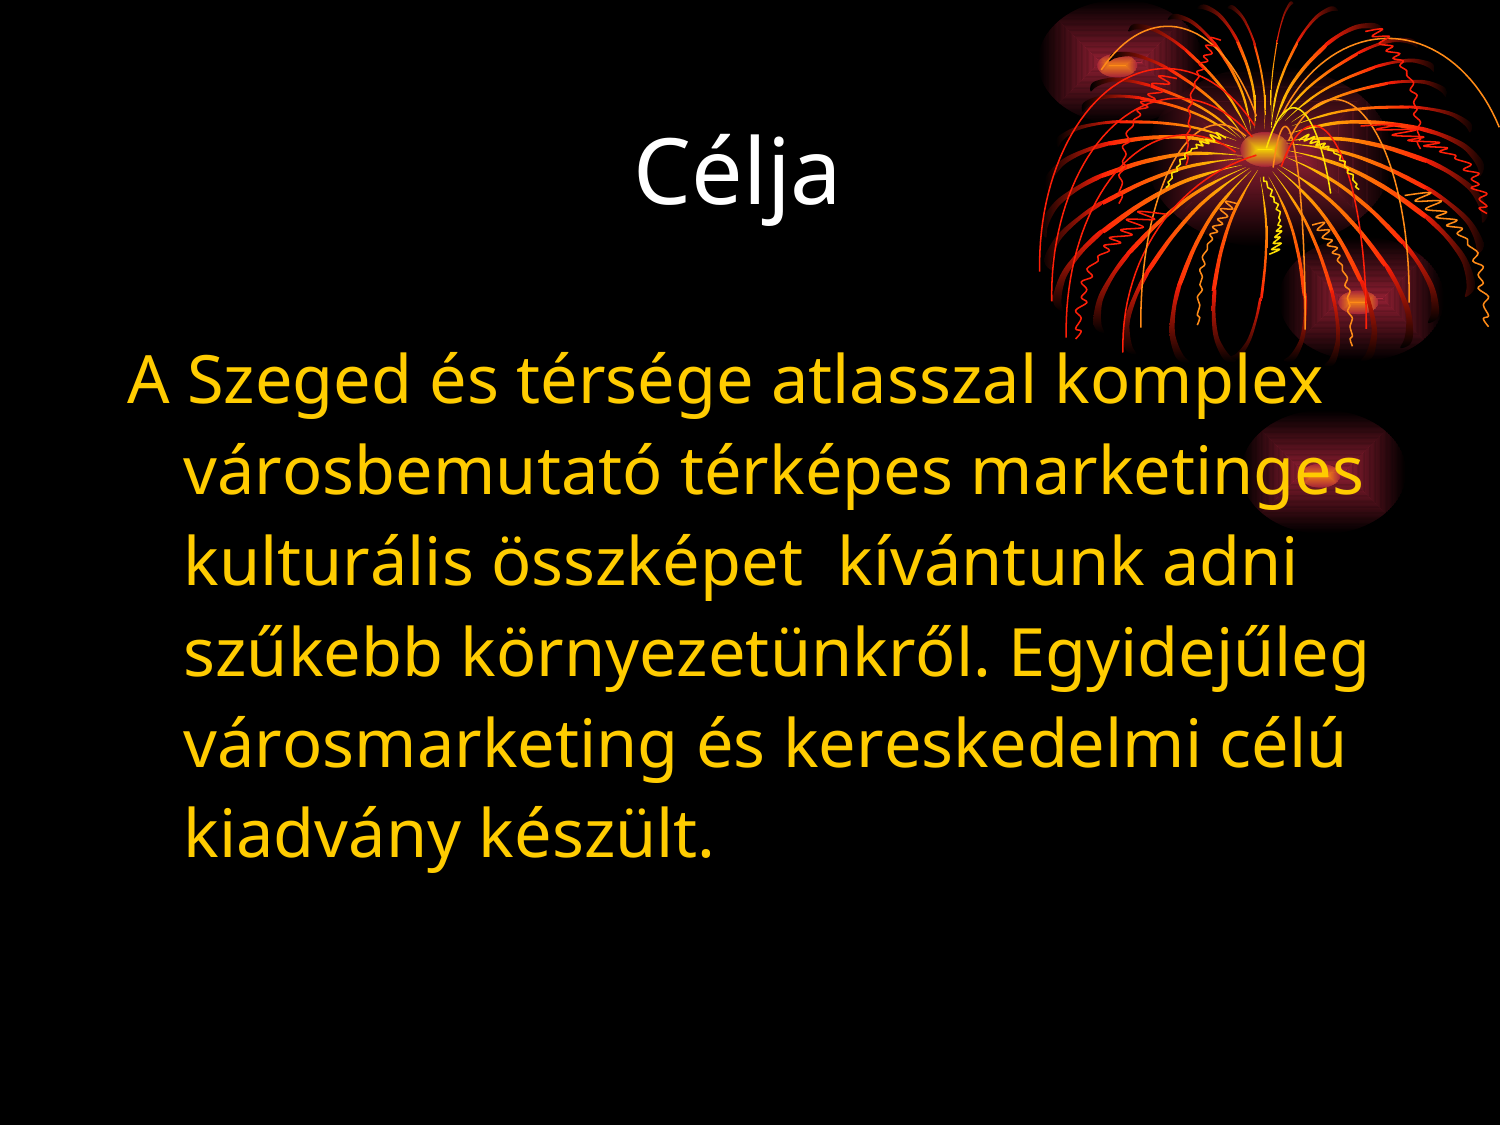

# Célja
A Szeged és térsége atlasszal komplex városbemutató térképes marketinges kulturális összképet kívántunk adni szűkebb környezetünkről. Egyidejűleg városmarketing és kereskedelmi célú kiadvány készült.